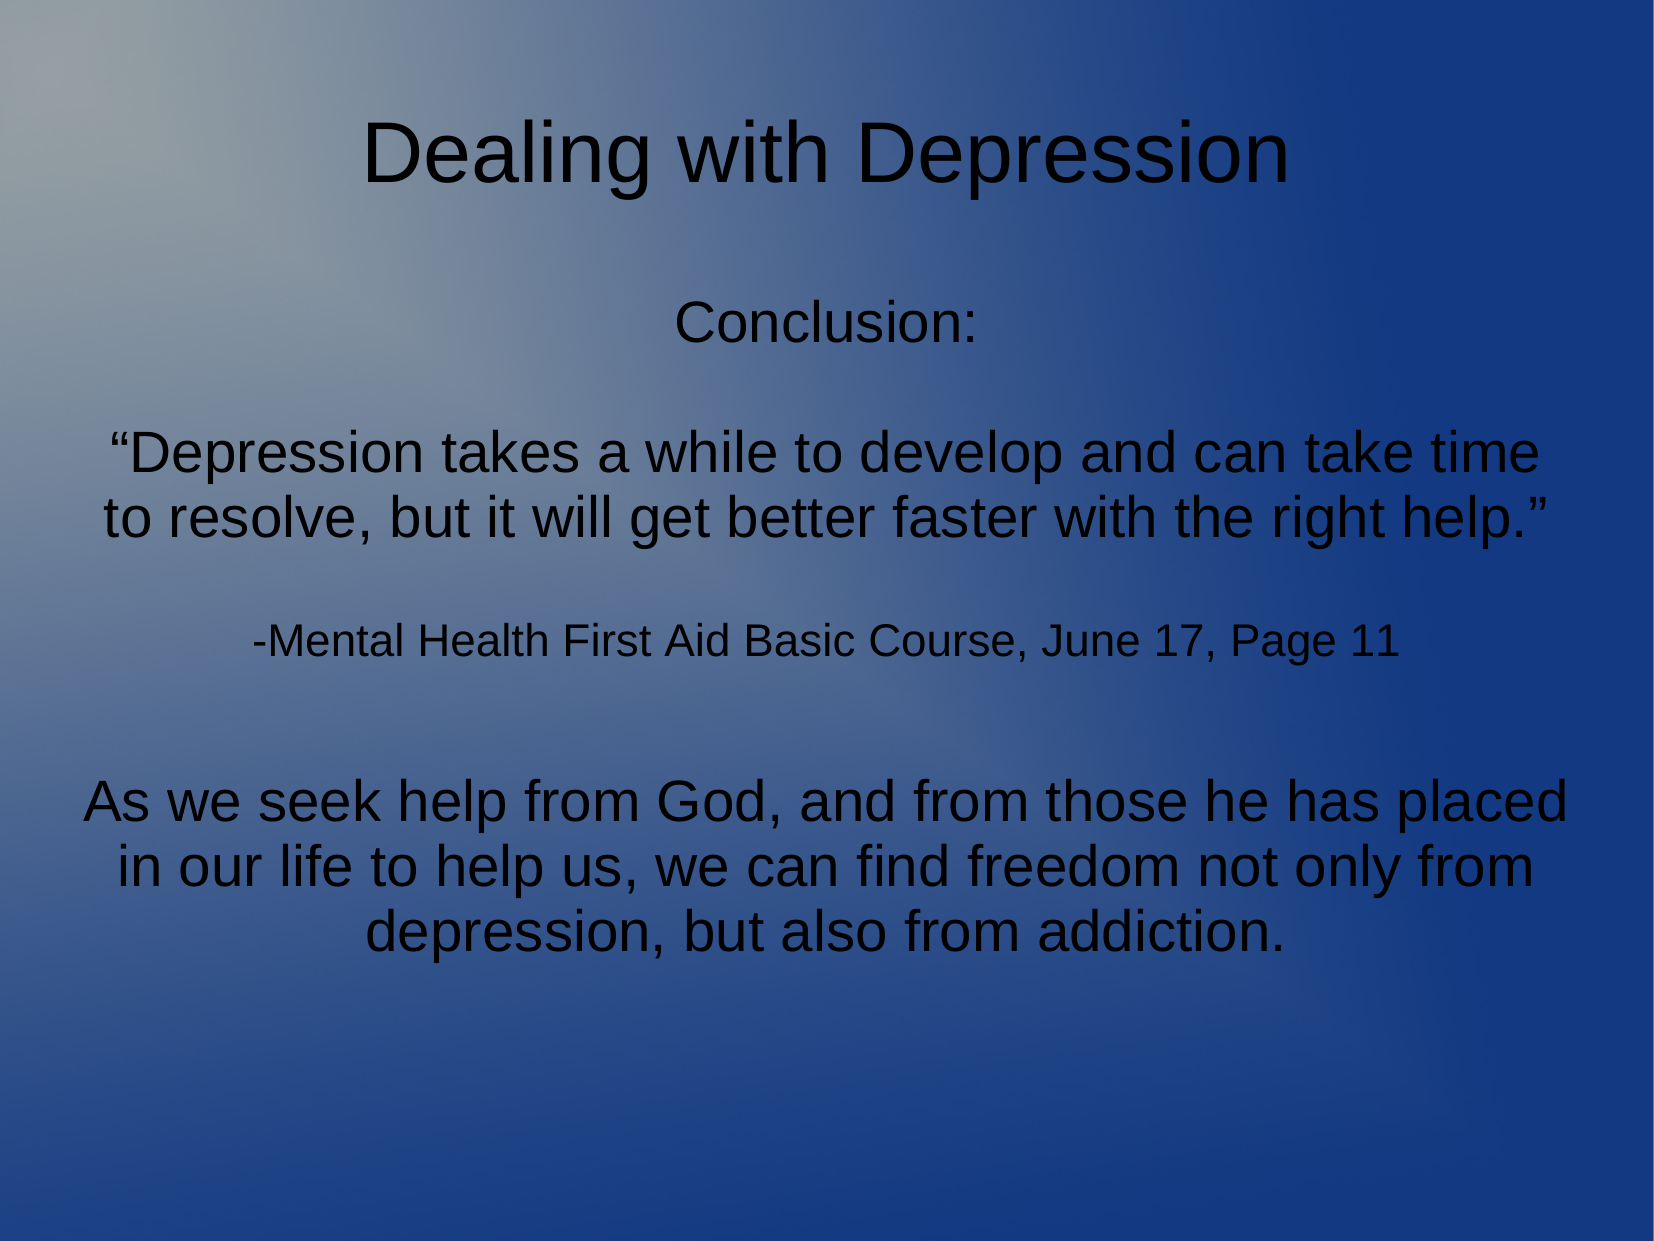

# Dealing with Depression
Conclusion:
“Depression takes a while to develop and can take time to resolve, but it will get better faster with the right help.”
-Mental Health First Aid Basic Course, June 17, Page 11
As we seek help from God, and from those he has placed in our life to help us, we can find freedom not only from depression, but also from addiction.